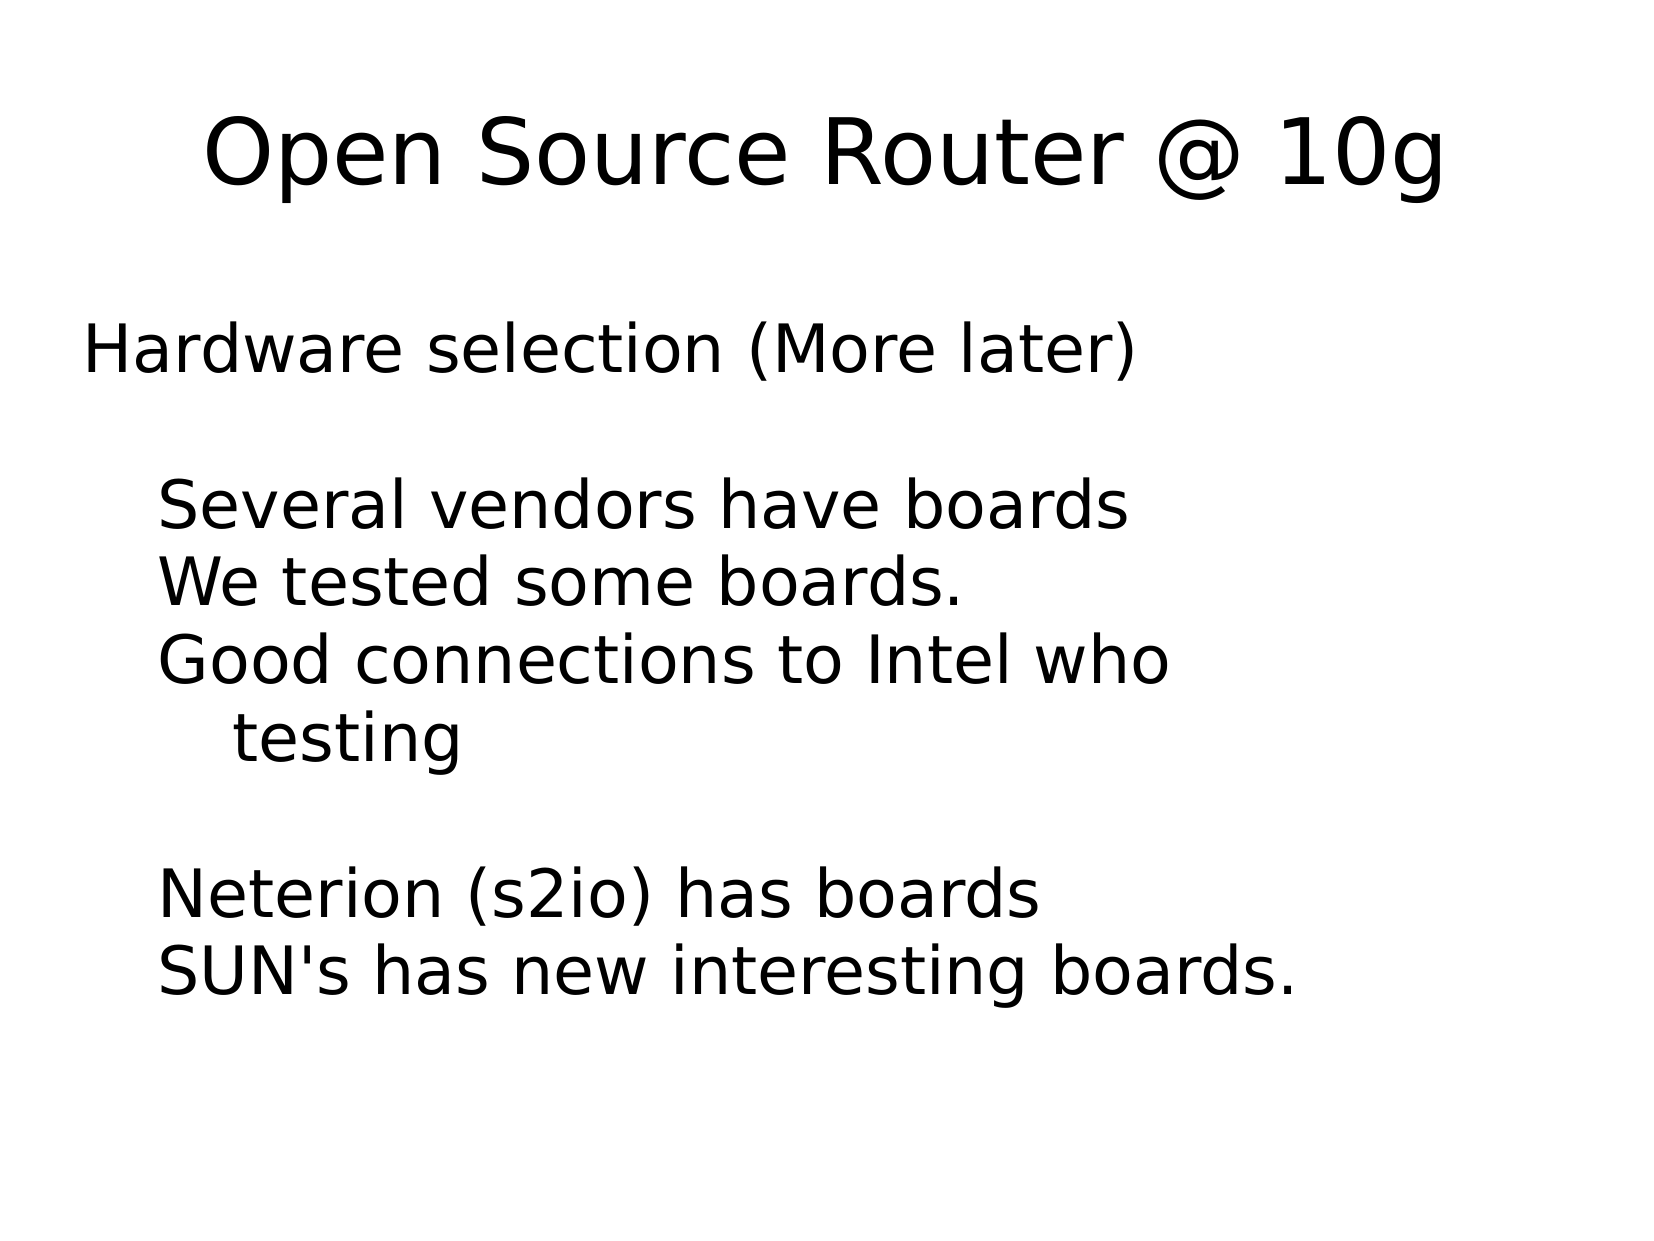

# Open Source Router @ 10g
Hardware selection (More later)
	Several vendors have boards
	We tested some boards.
	Good connections to Intel who
		testing
 	Neterion (s2io) has boards
	SUN's has new interesting boards.